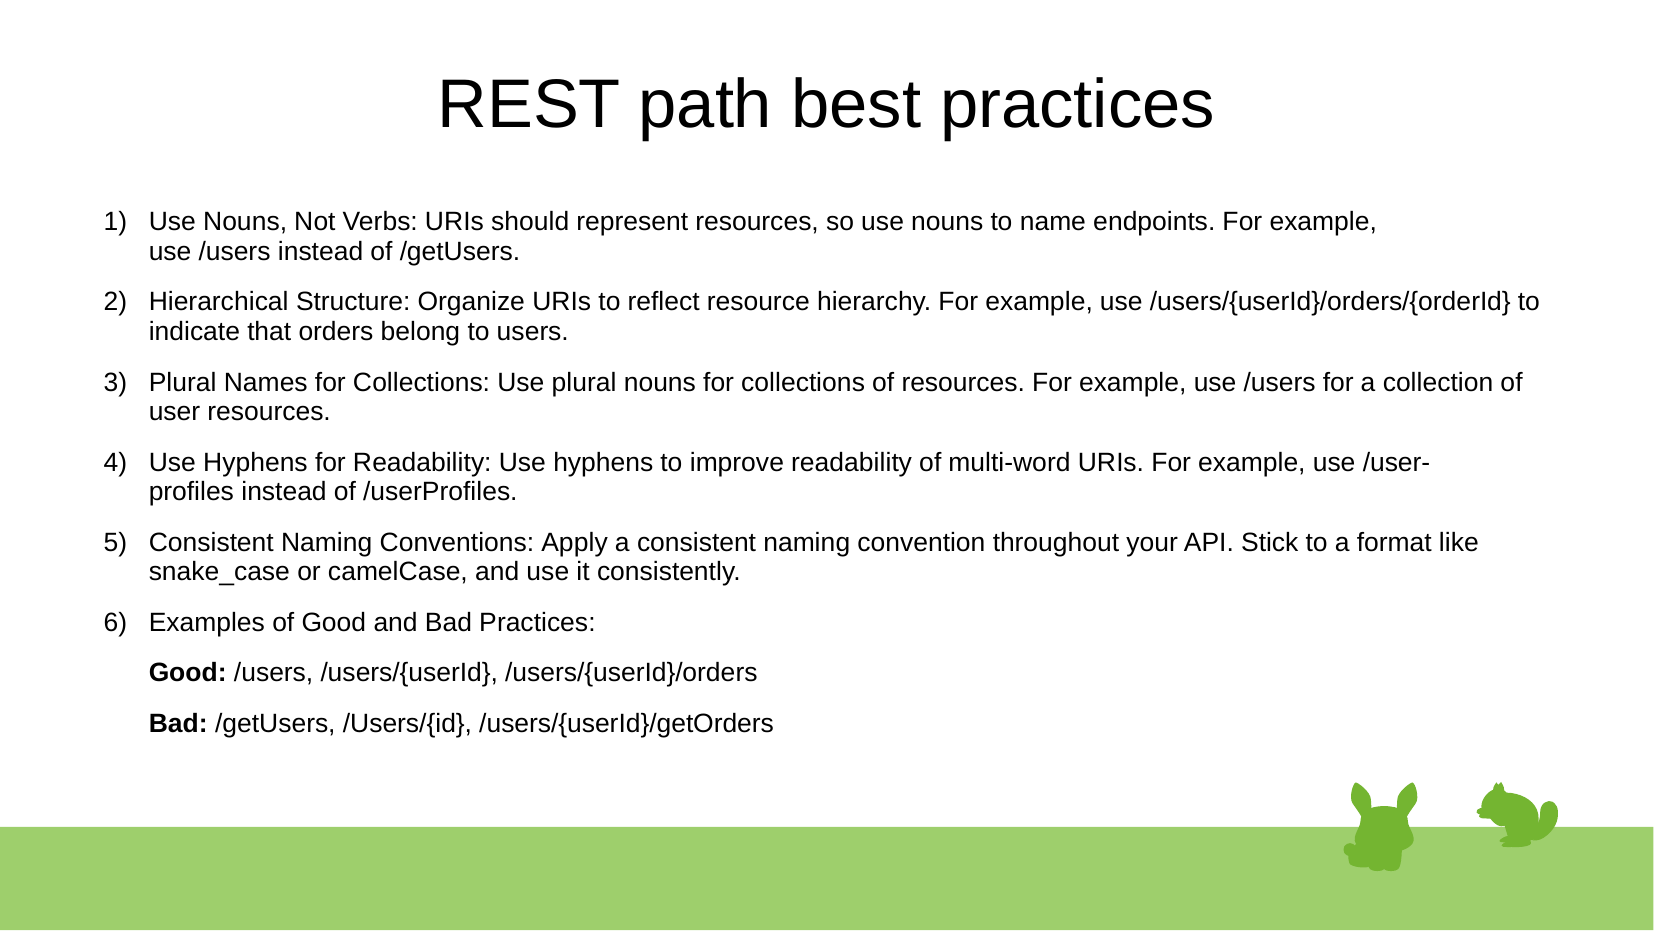

# REST path best practices
Use Nouns, Not Verbs: URIs should represent resources, so use nouns to name endpoints. For example, use /users instead of /getUsers.
Hierarchical Structure: Organize URIs to reflect resource hierarchy. For example, use /users/{userId}/orders/{orderId} to indicate that orders belong to users.
Plural Names for Collections: Use plural nouns for collections of resources. For example, use /users for a collection of user resources.
Use Hyphens for Readability: Use hyphens to improve readability of multi-word URIs. For example, use /user-profiles instead of /userProfiles.
Consistent Naming Conventions: Apply a consistent naming convention throughout your API. Stick to a format like snake_case or camelCase, and use it consistently.
Examples of Good and Bad Practices:
Good: /users, /users/{userId}, /users/{userId}/orders
Bad: /getUsers, /Users/{id}, /users/{userId}/getOrders